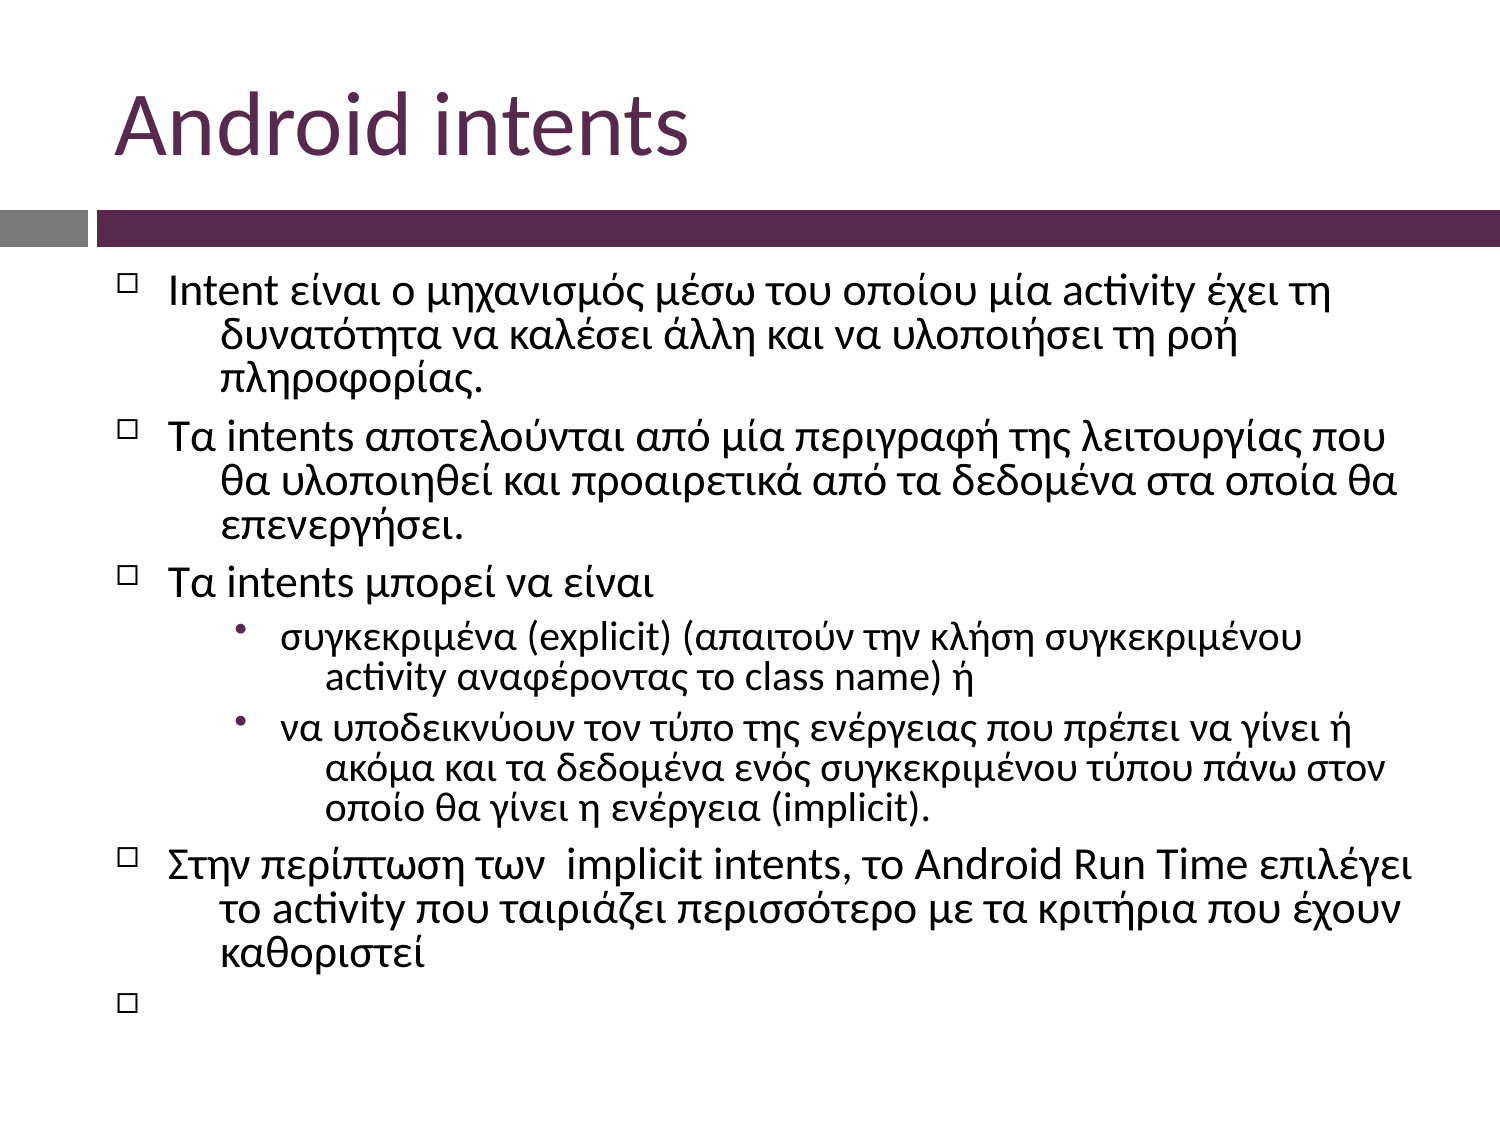

Android intents
# Intent είναι ο μηχανισμός μέσω του οποίου μία activity έχει τη δυνατότητα να καλέσει άλλη και να υλοποιήσει τη ροή πληροφορίας.
Τα intents αποτελούνται από μία περιγραφή της λειτουργίας που θα υλοποιηθεί και προαιρετικά από τα δεδομένα στα οποία θα επενεργήσει.
Τα intents μπορεί να είναι
συγκεκριμένα (explicit) (απαιτούν την κλήση συγκεκριμένου activity αναφέροντας το class name) ή
να υποδεικνύουν τον τύπο της ενέργειας που πρέπει να γίνει ή ακόμα και τα δεδομένα ενός συγκεκριμένου τύπου πάνω στον οποίο θα γίνει η ενέργεια (implicit).
Στην περίπτωση των implicit intents, το Android Run Time επιλέγει το activity που ταιριάζει περισσότερο με τα κριτήρια που έχουν καθοριστεί